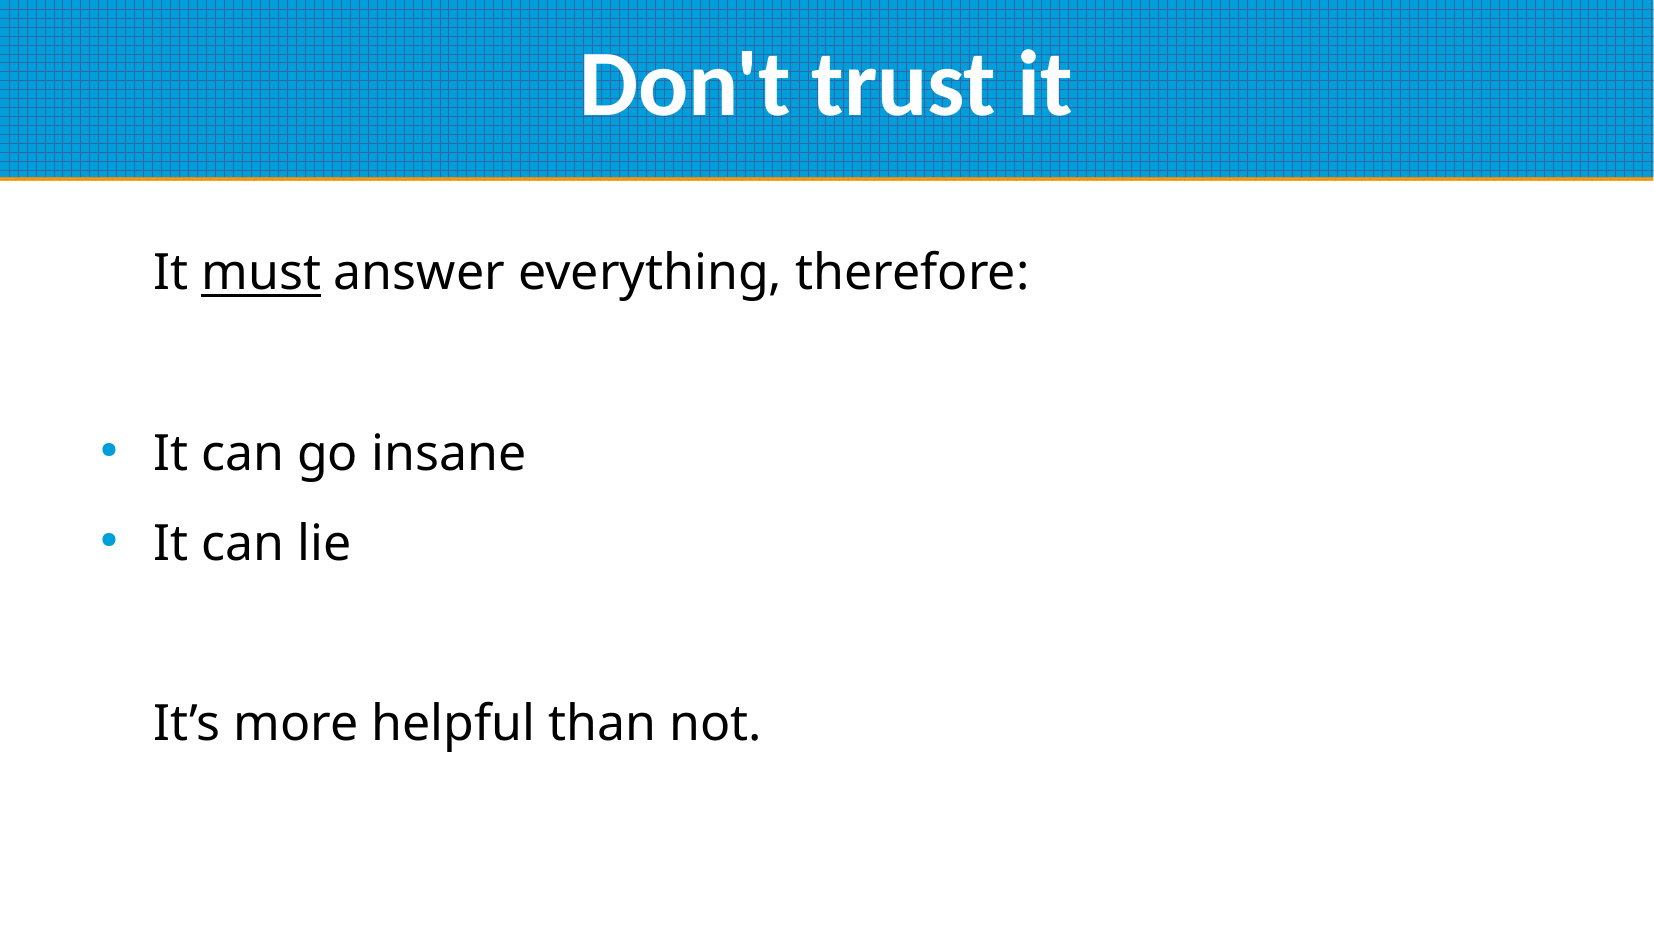

# Don't trust it
It must answer everything, therefore:
It can go insane
It can lie
It’s more helpful than not.